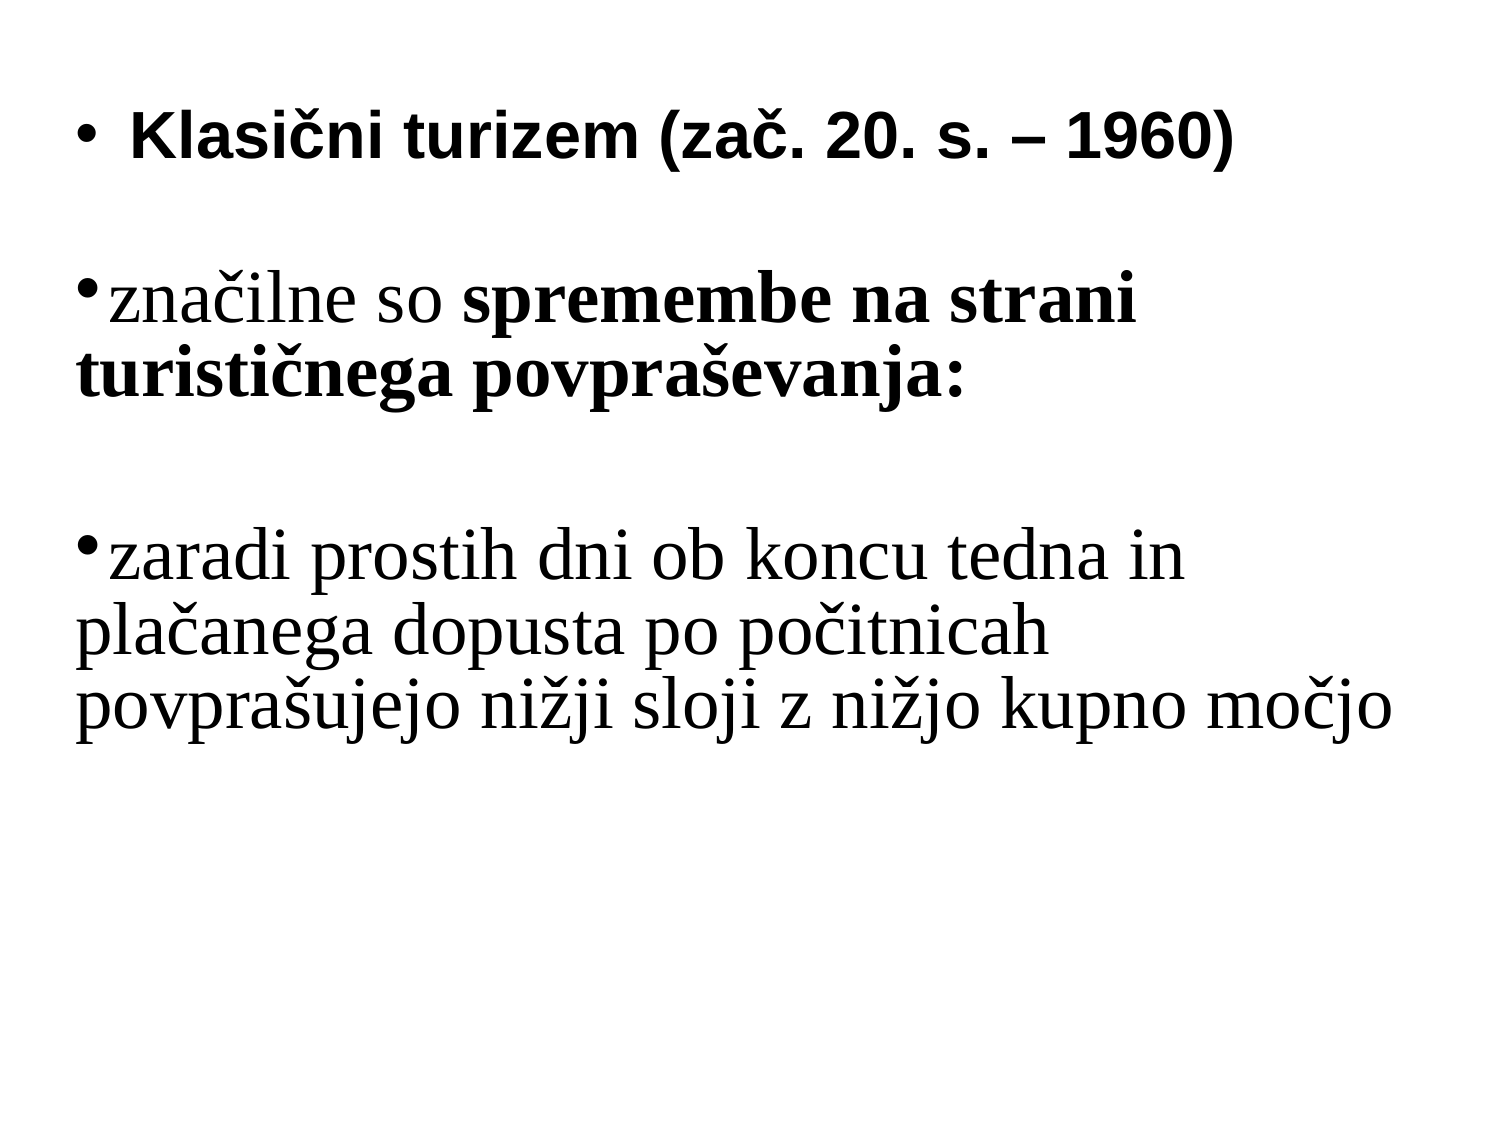

# Klasični turizem (zač. 20. s. – 1960)‏
značilne so spremembe na strani turističnega povpraševanja:
zaradi prostih dni ob koncu tedna in plačanega dopusta po počitnicah povprašujejo nižji sloji z nižjo kupno močjo